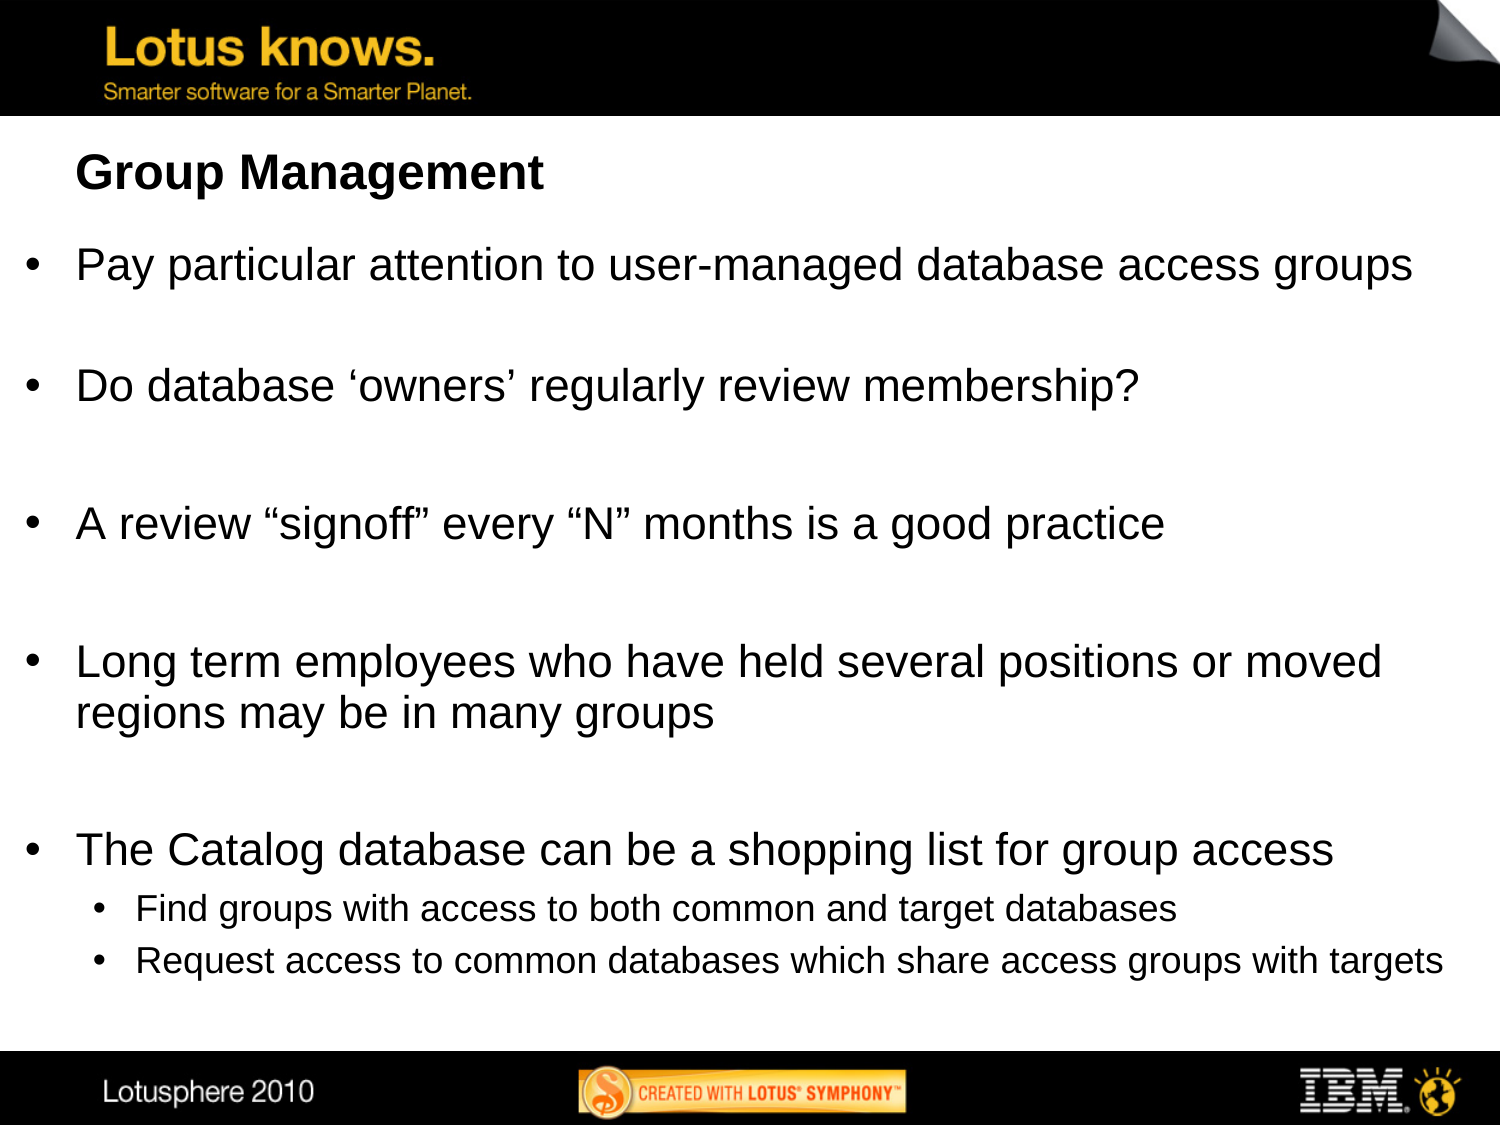

# Group Management
Pay particular attention to user-managed database access groups
Do database ‘owners’ regularly review membership?
A review “signoff” every “N” months is a good practice
Long term employees who have held several positions or moved regions may be in many groups
The Catalog database can be a shopping list for group access
Find groups with access to both common and target databases
Request access to common databases which share access groups with targets